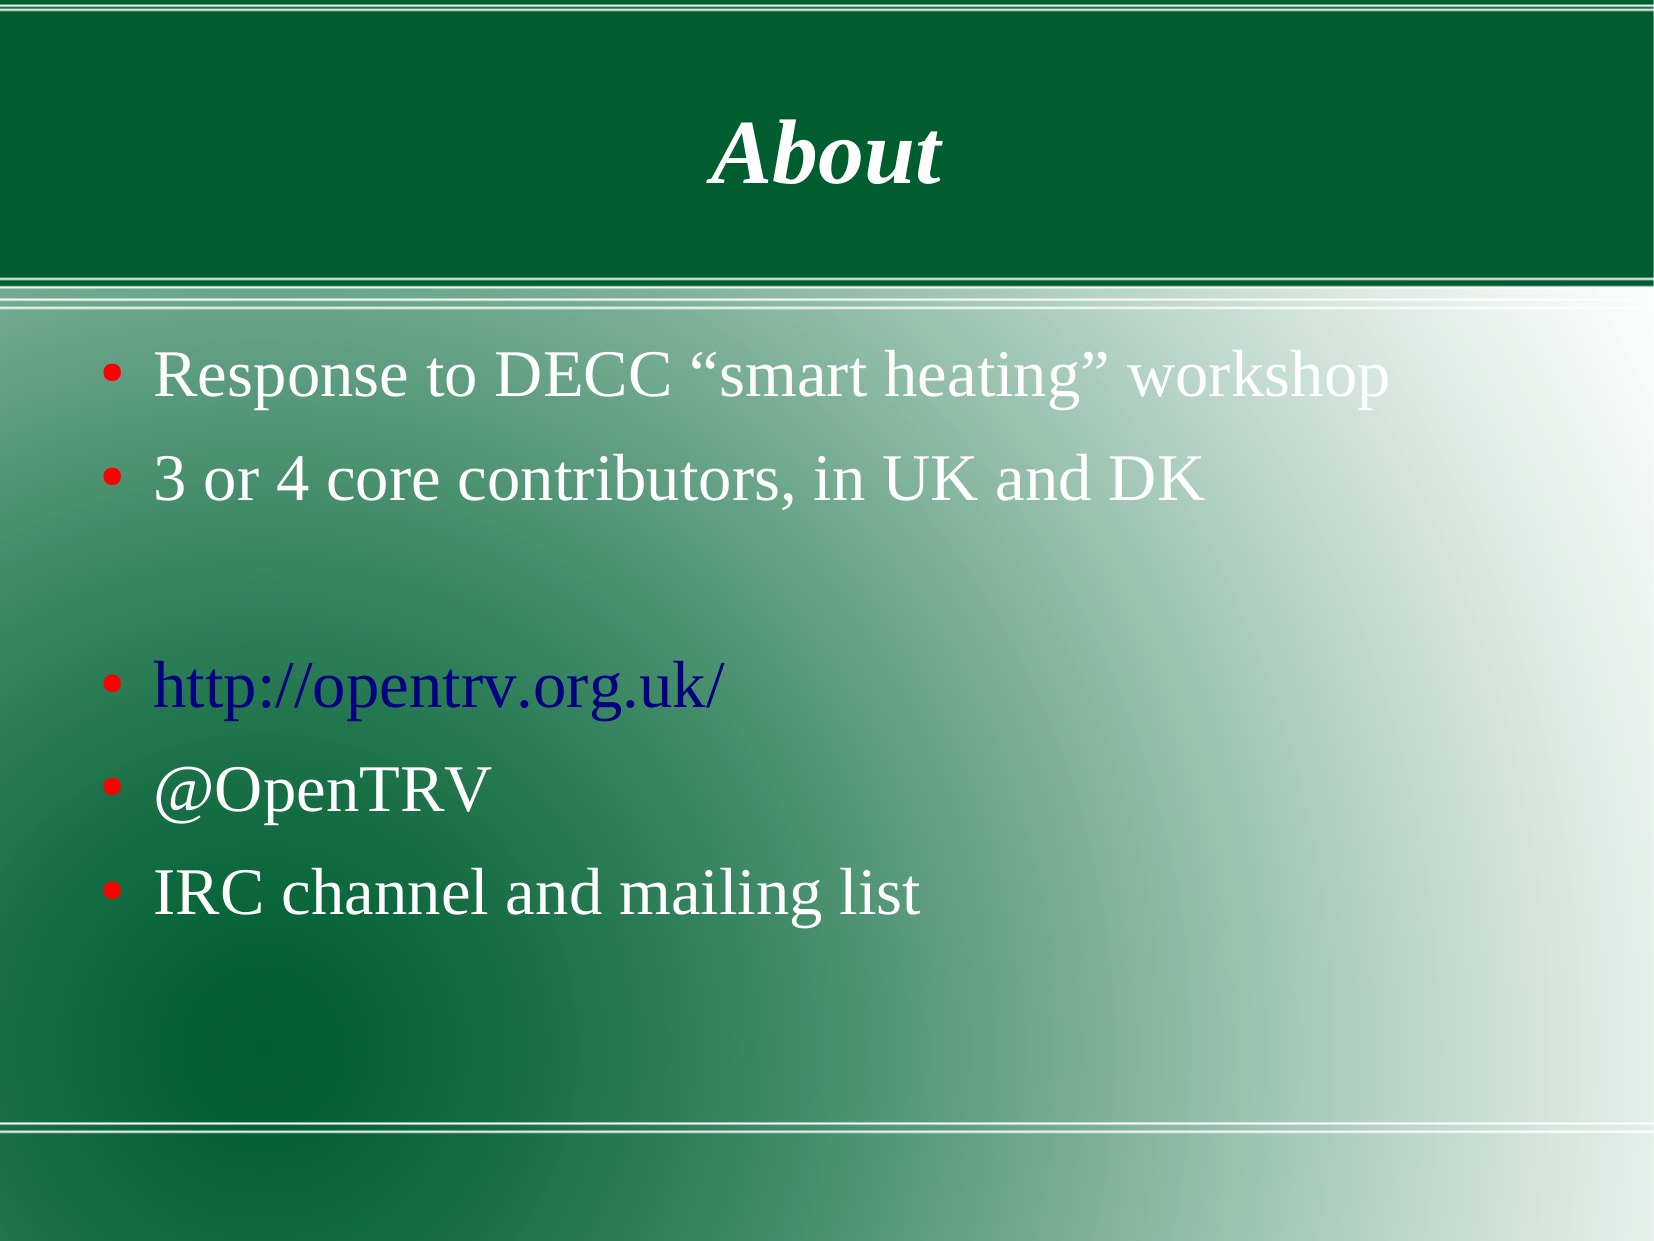

# About
Response to DECC “smart heating” workshop
3 or 4 core contributors, in UK and DK
http://opentrv.org.uk/
@OpenTRV
IRC channel and mailing list